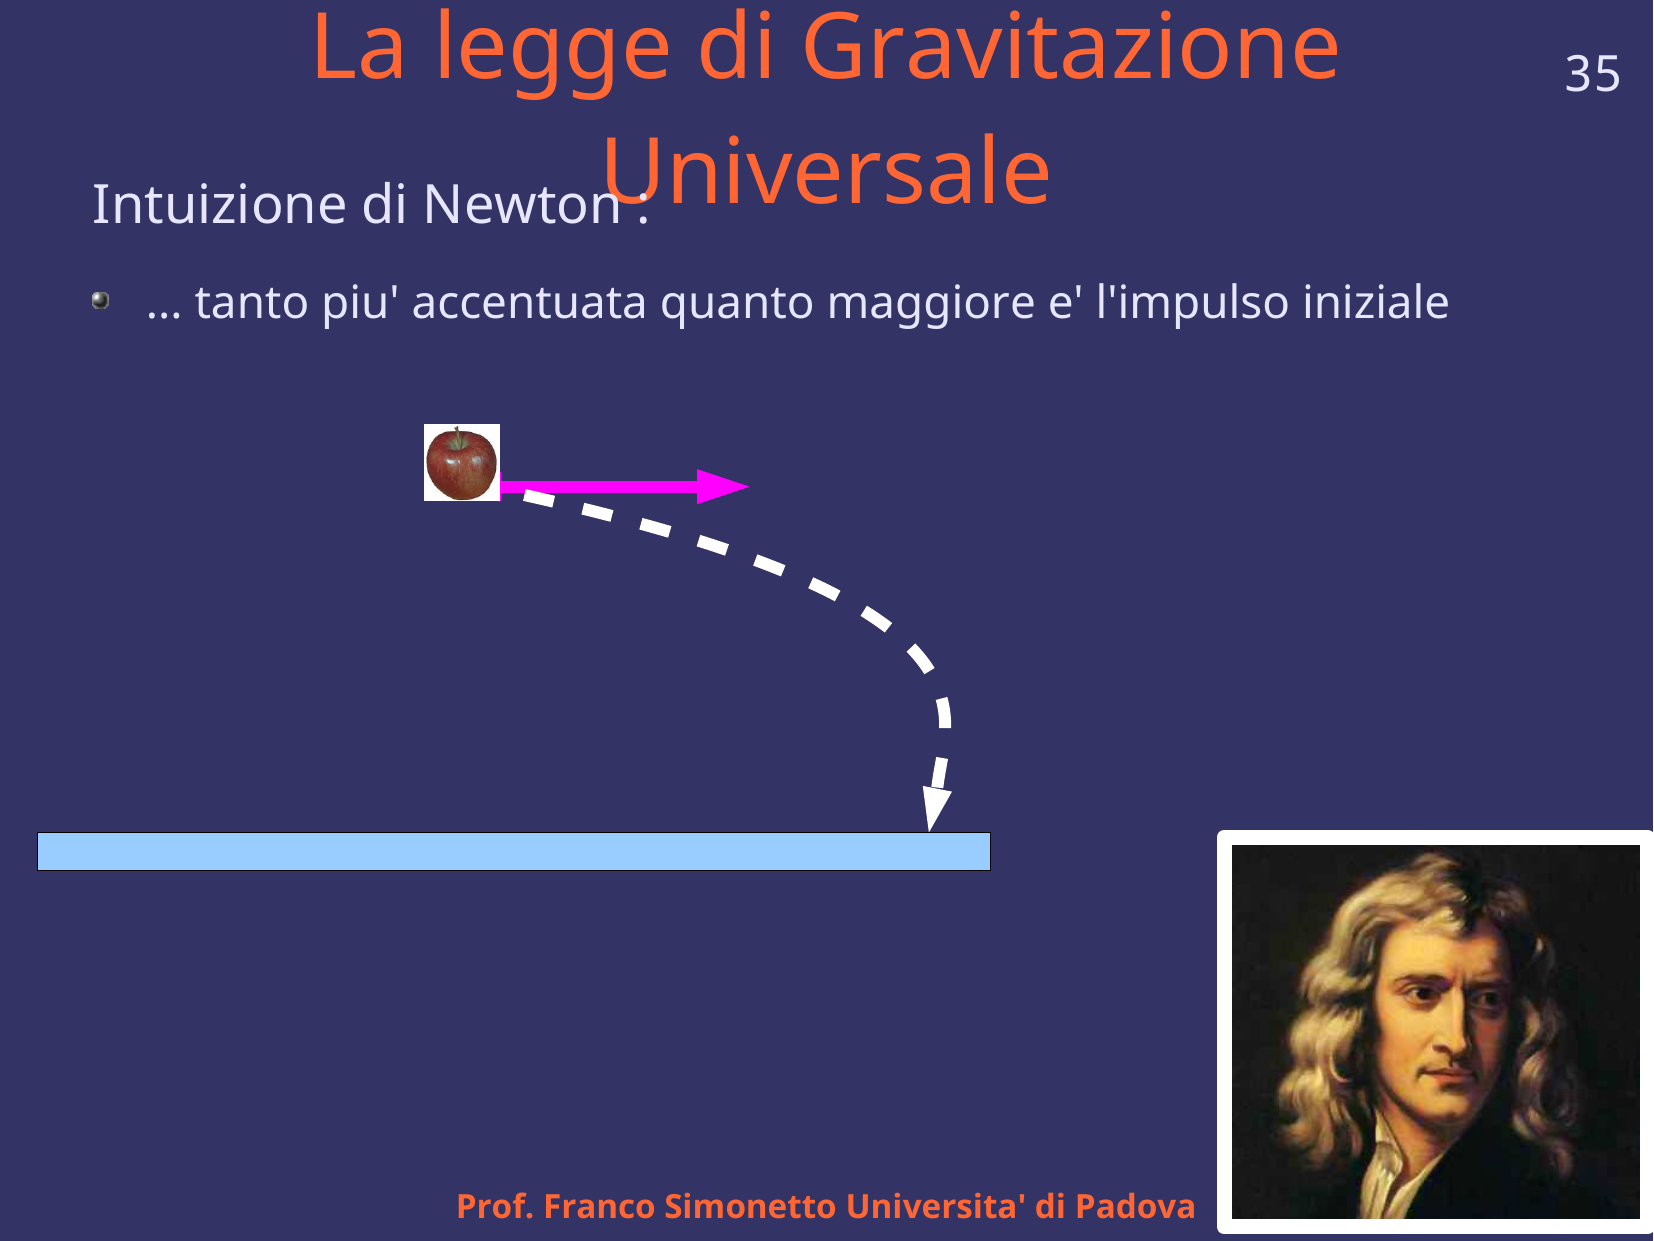

# La legge di Gravitazione Universale
35
Intuizione di Newton :
... tanto piu' accentuata quanto maggiore e' l'impulso iniziale